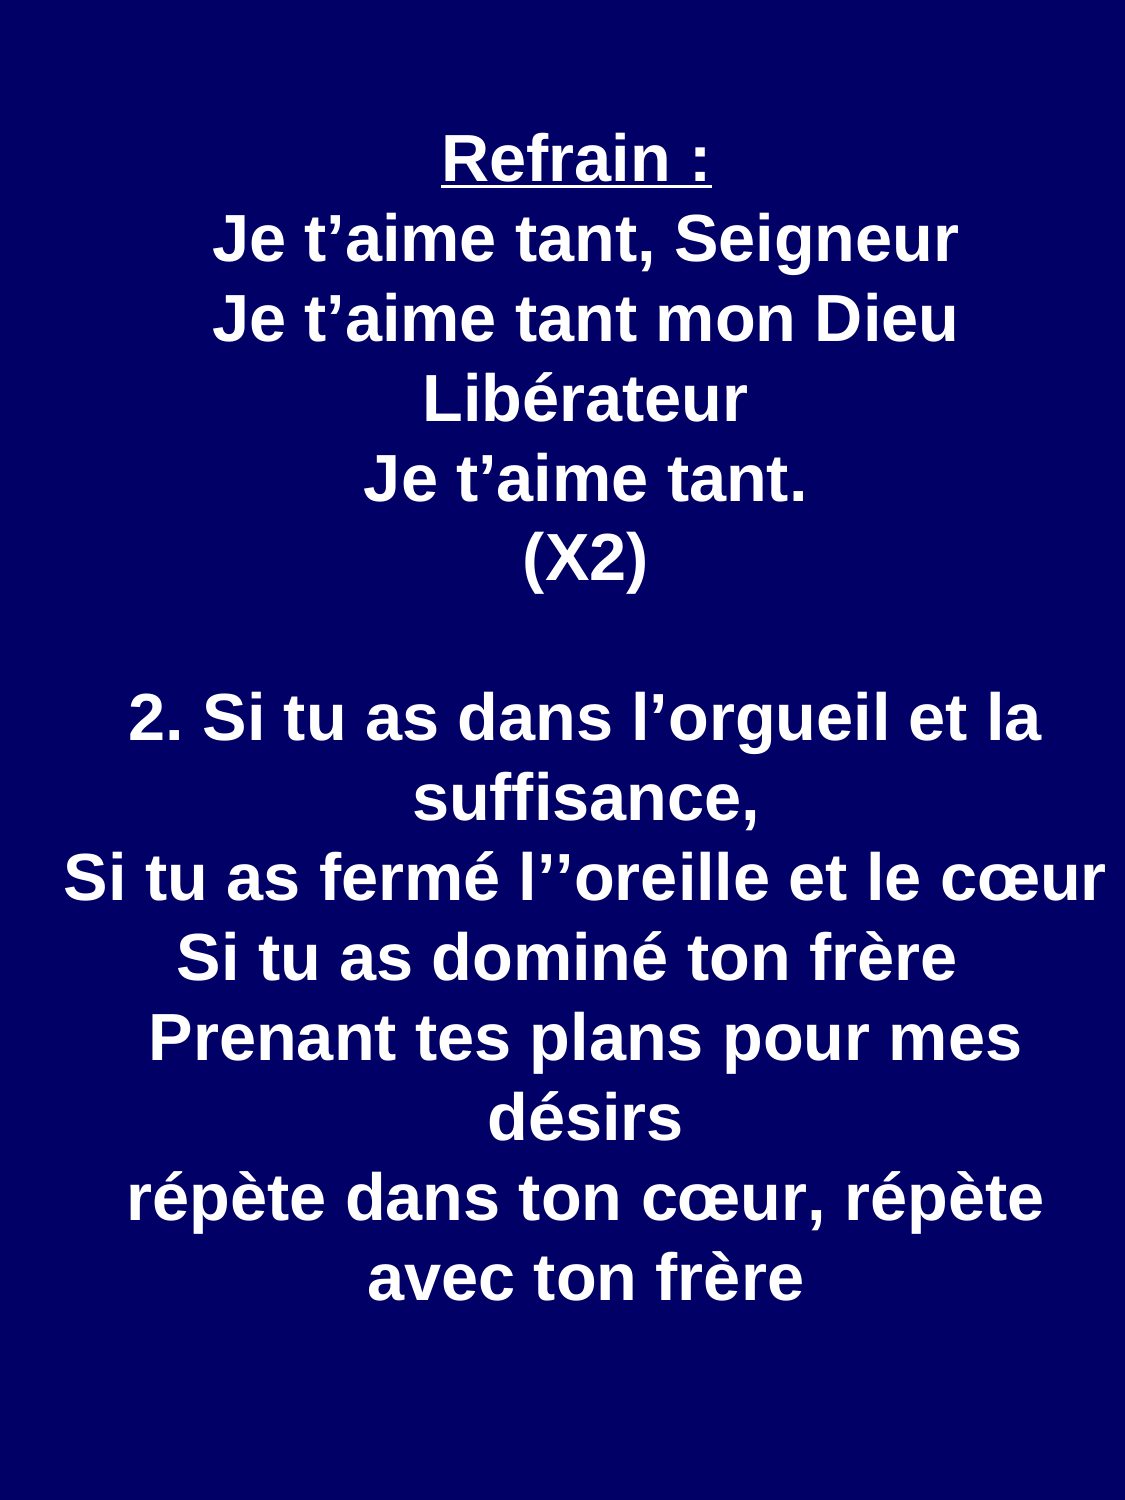

Refrain :
Je t’aime tant, Seigneur
Je t’aime tant mon Dieu
Libérateur
Je t’aime tant.
(X2)
2. Si tu as dans l’orgueil et la suffisance,
Si tu as fermé l’’oreille et le cœur
Si tu as dominé ton frère
Prenant tes plans pour mes désirs
répète dans ton cœur, répète avec ton frère